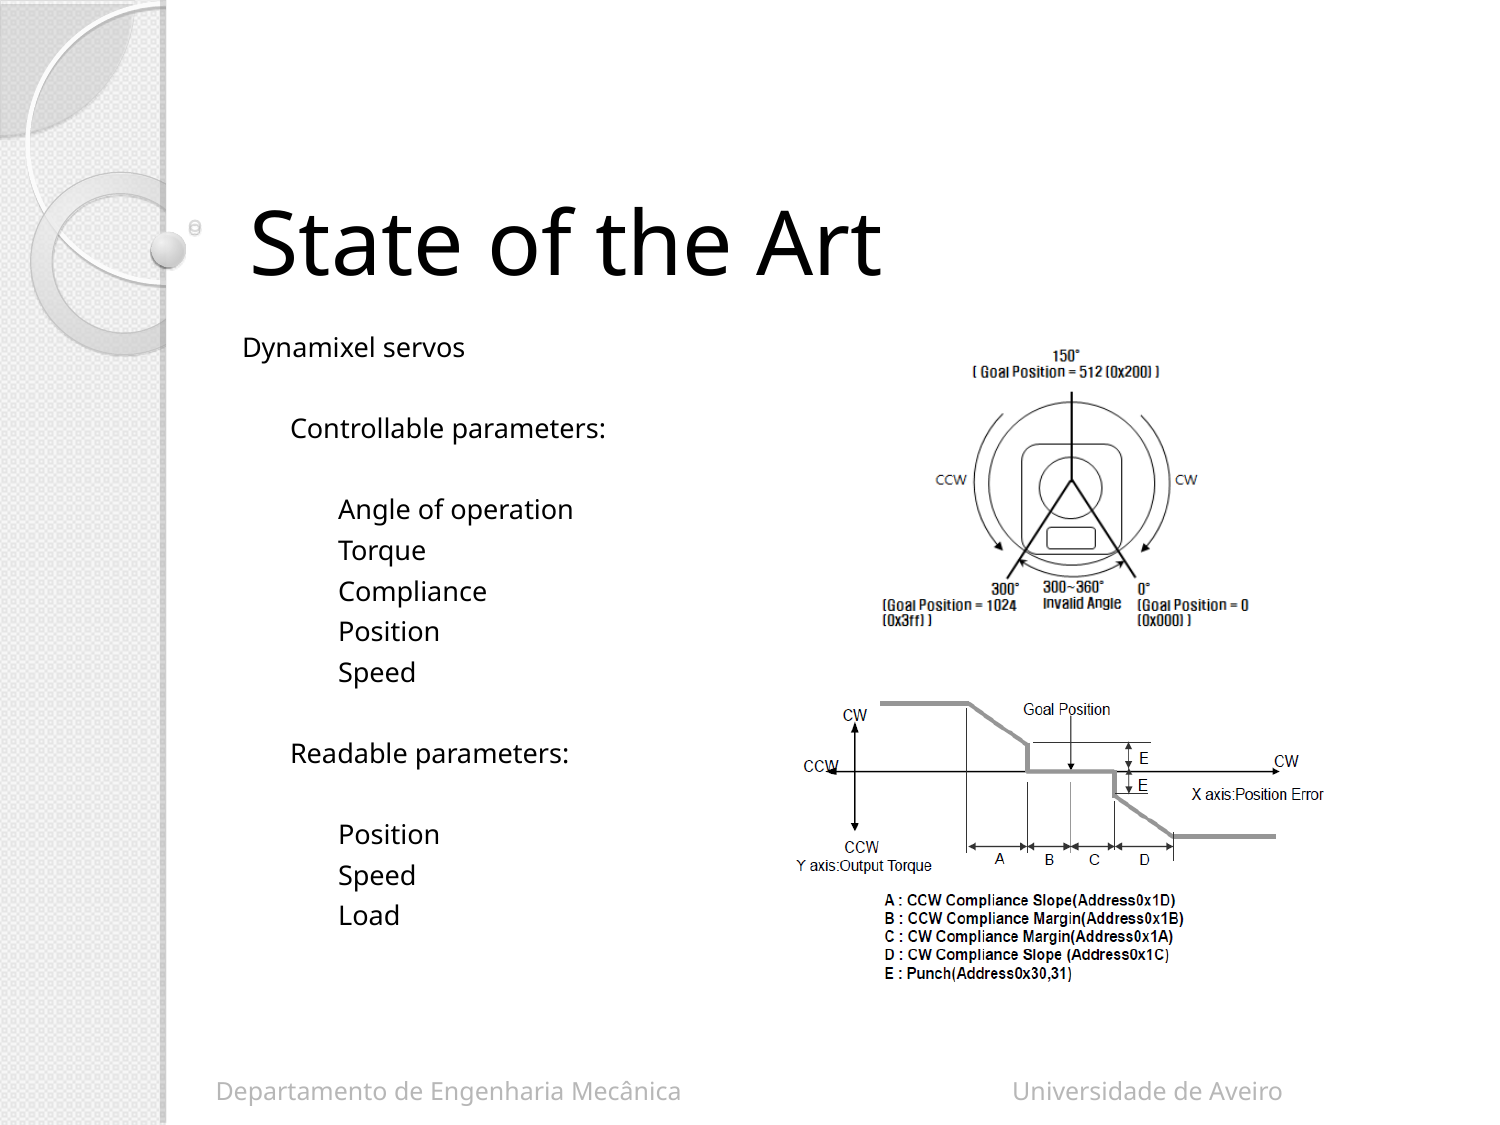

# State of the Art
Dynamixel servos
 		Controllable parameters:
	 			 								Angle of operation
	 		 	Torque
 			 	Compliance
		 	 	Position
 		 	Speed
 	Readable parameters:
 			 	Position
		 	 	Speed
 	 	Load
Departamento de Engenharia Mecânica Universidade de Aveiro